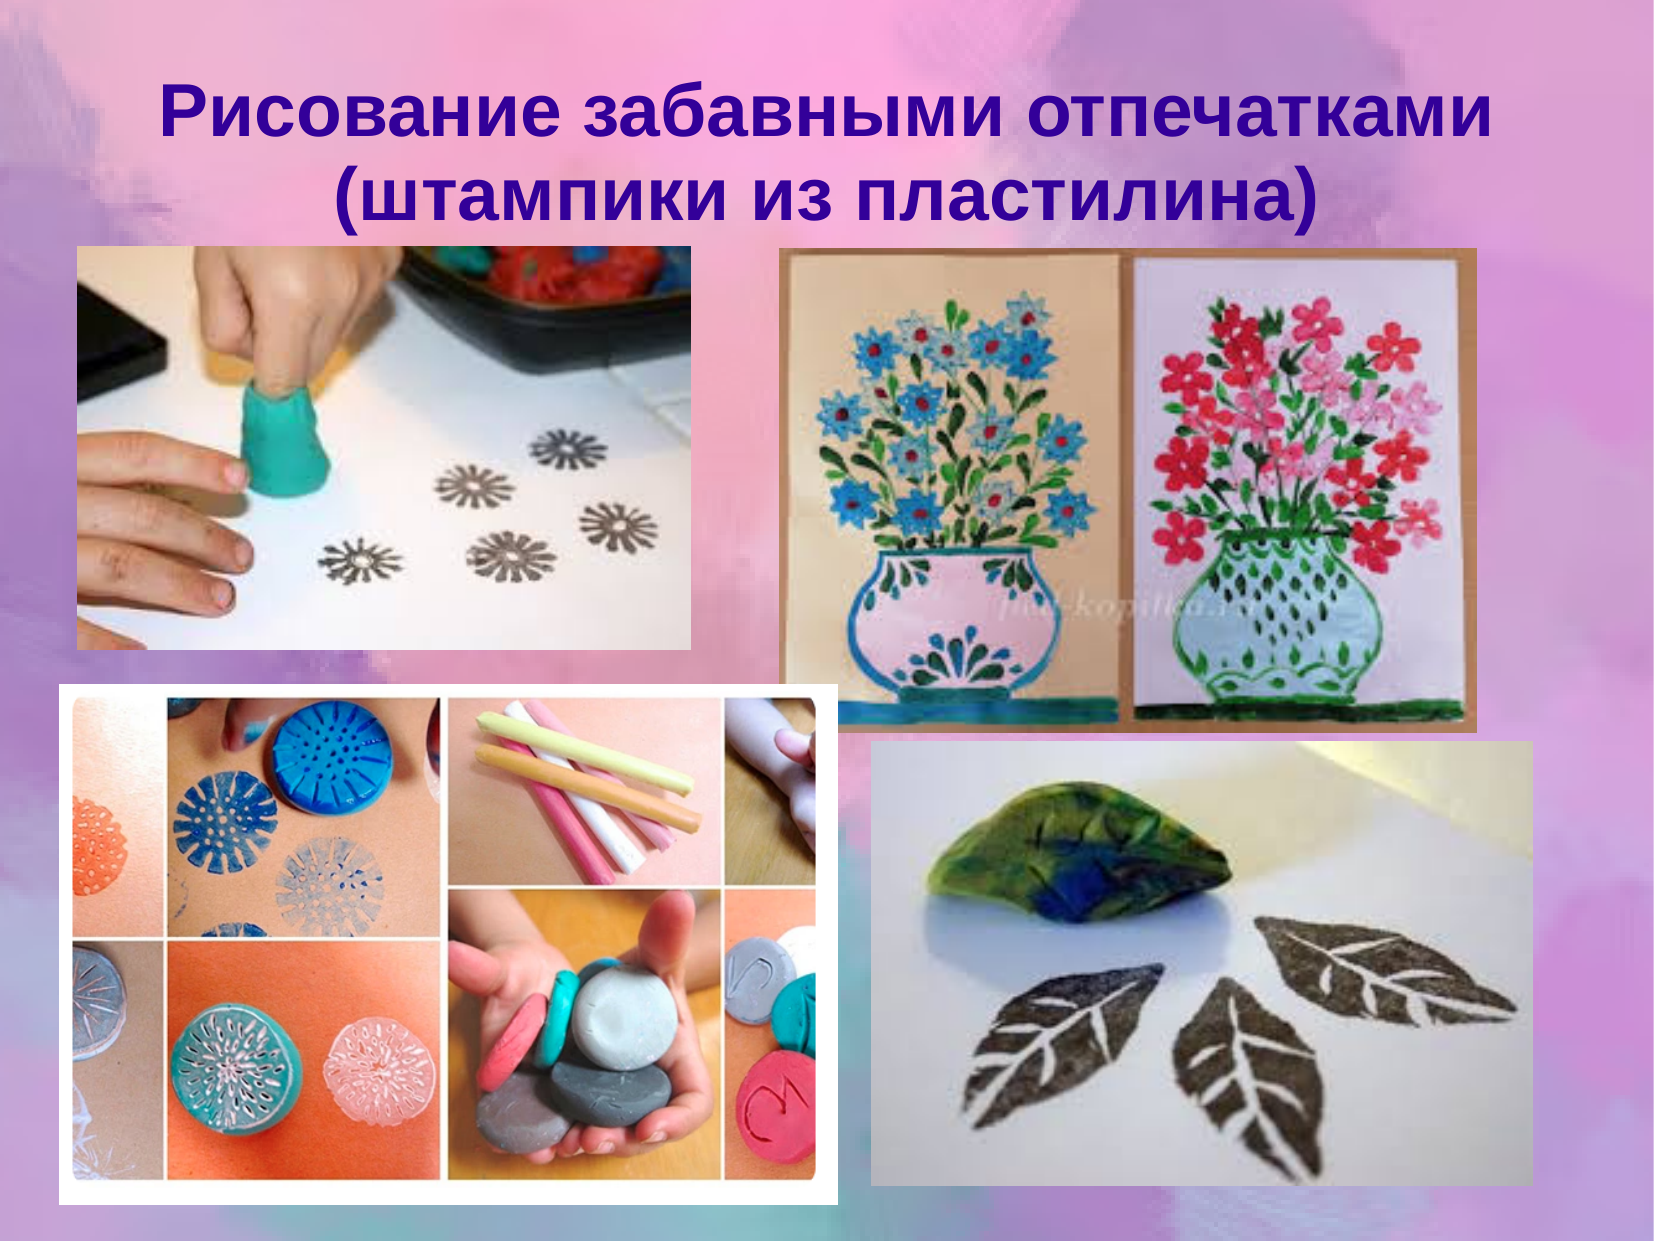

# Рисование забавными отпечатками (штампики из пластилина)